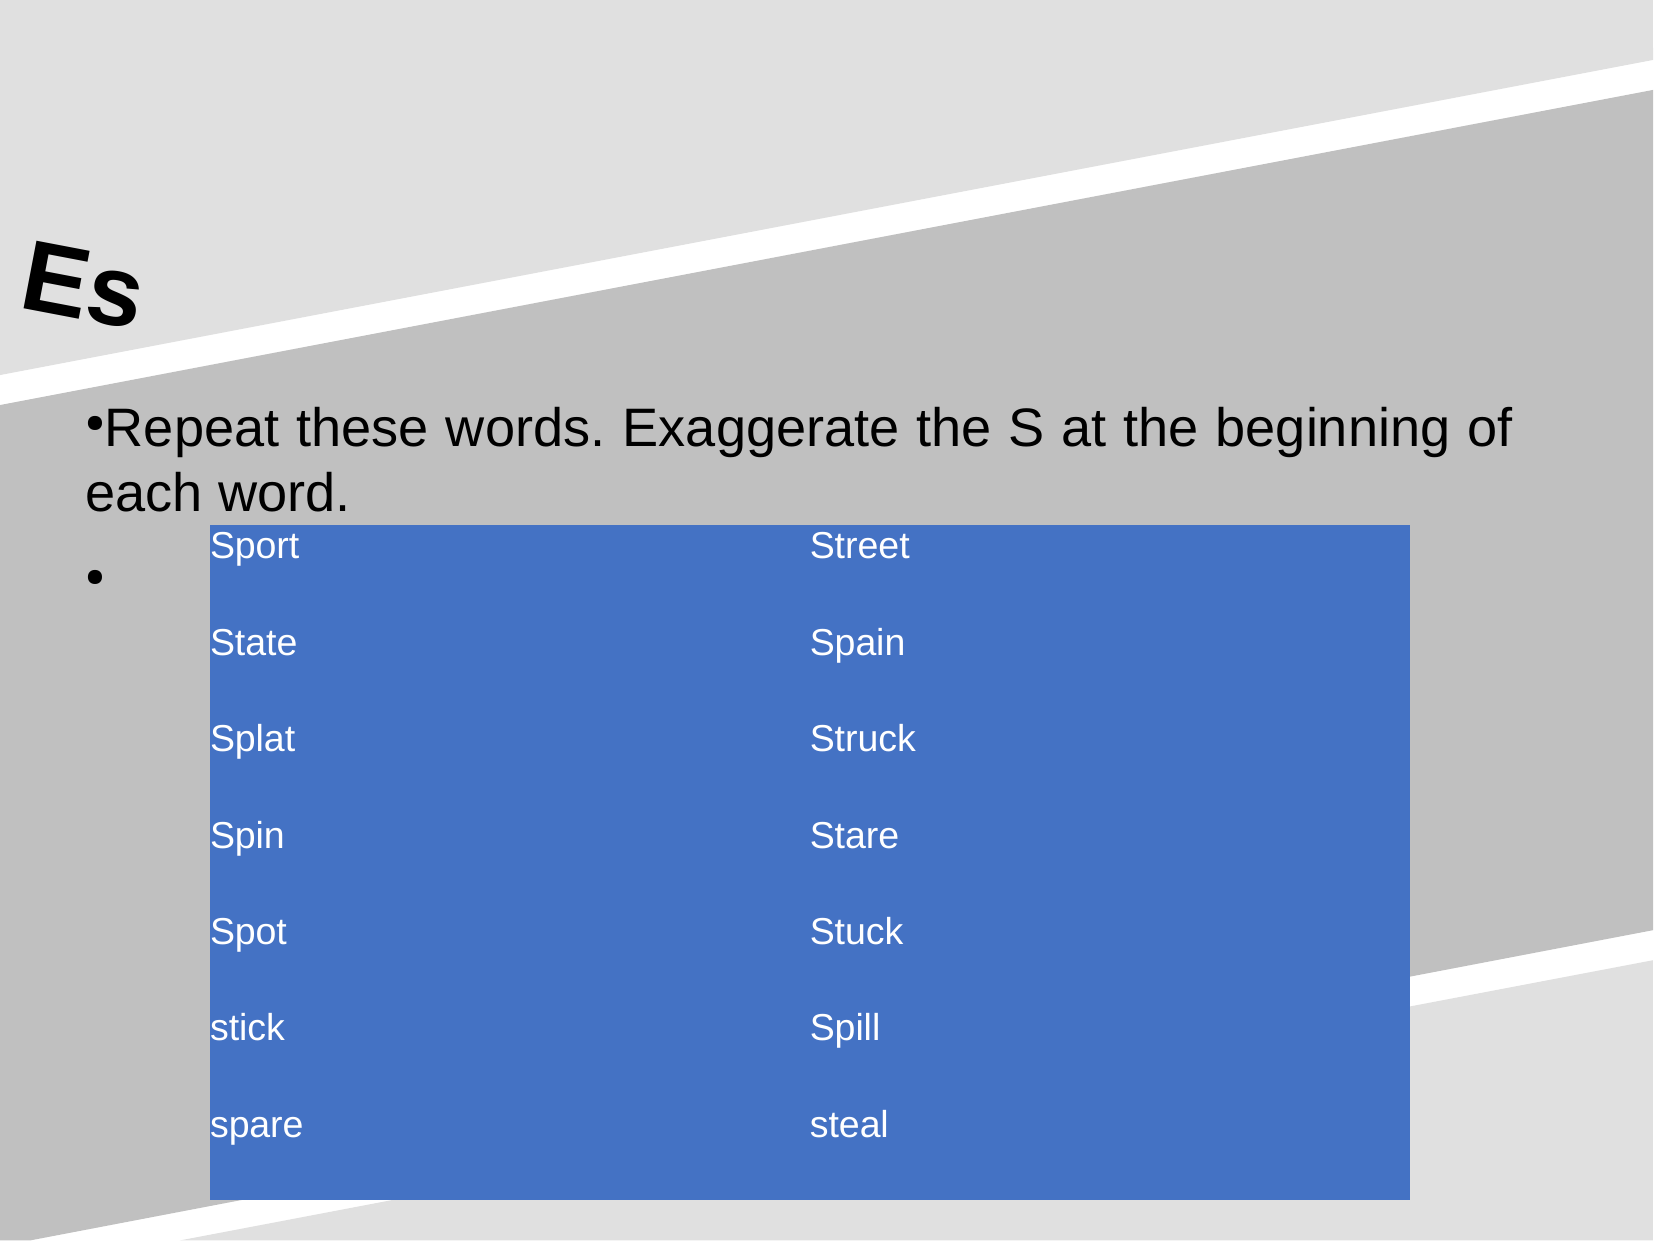

# Es
Repeat these words. Exaggerate the S at the beginning of each word.
| Sport | Street |
| --- | --- |
| State | Spain |
| Splat | Struck |
| Spin | Stare |
| Spot | Stuck |
| stick | Spill |
| spare | steal |